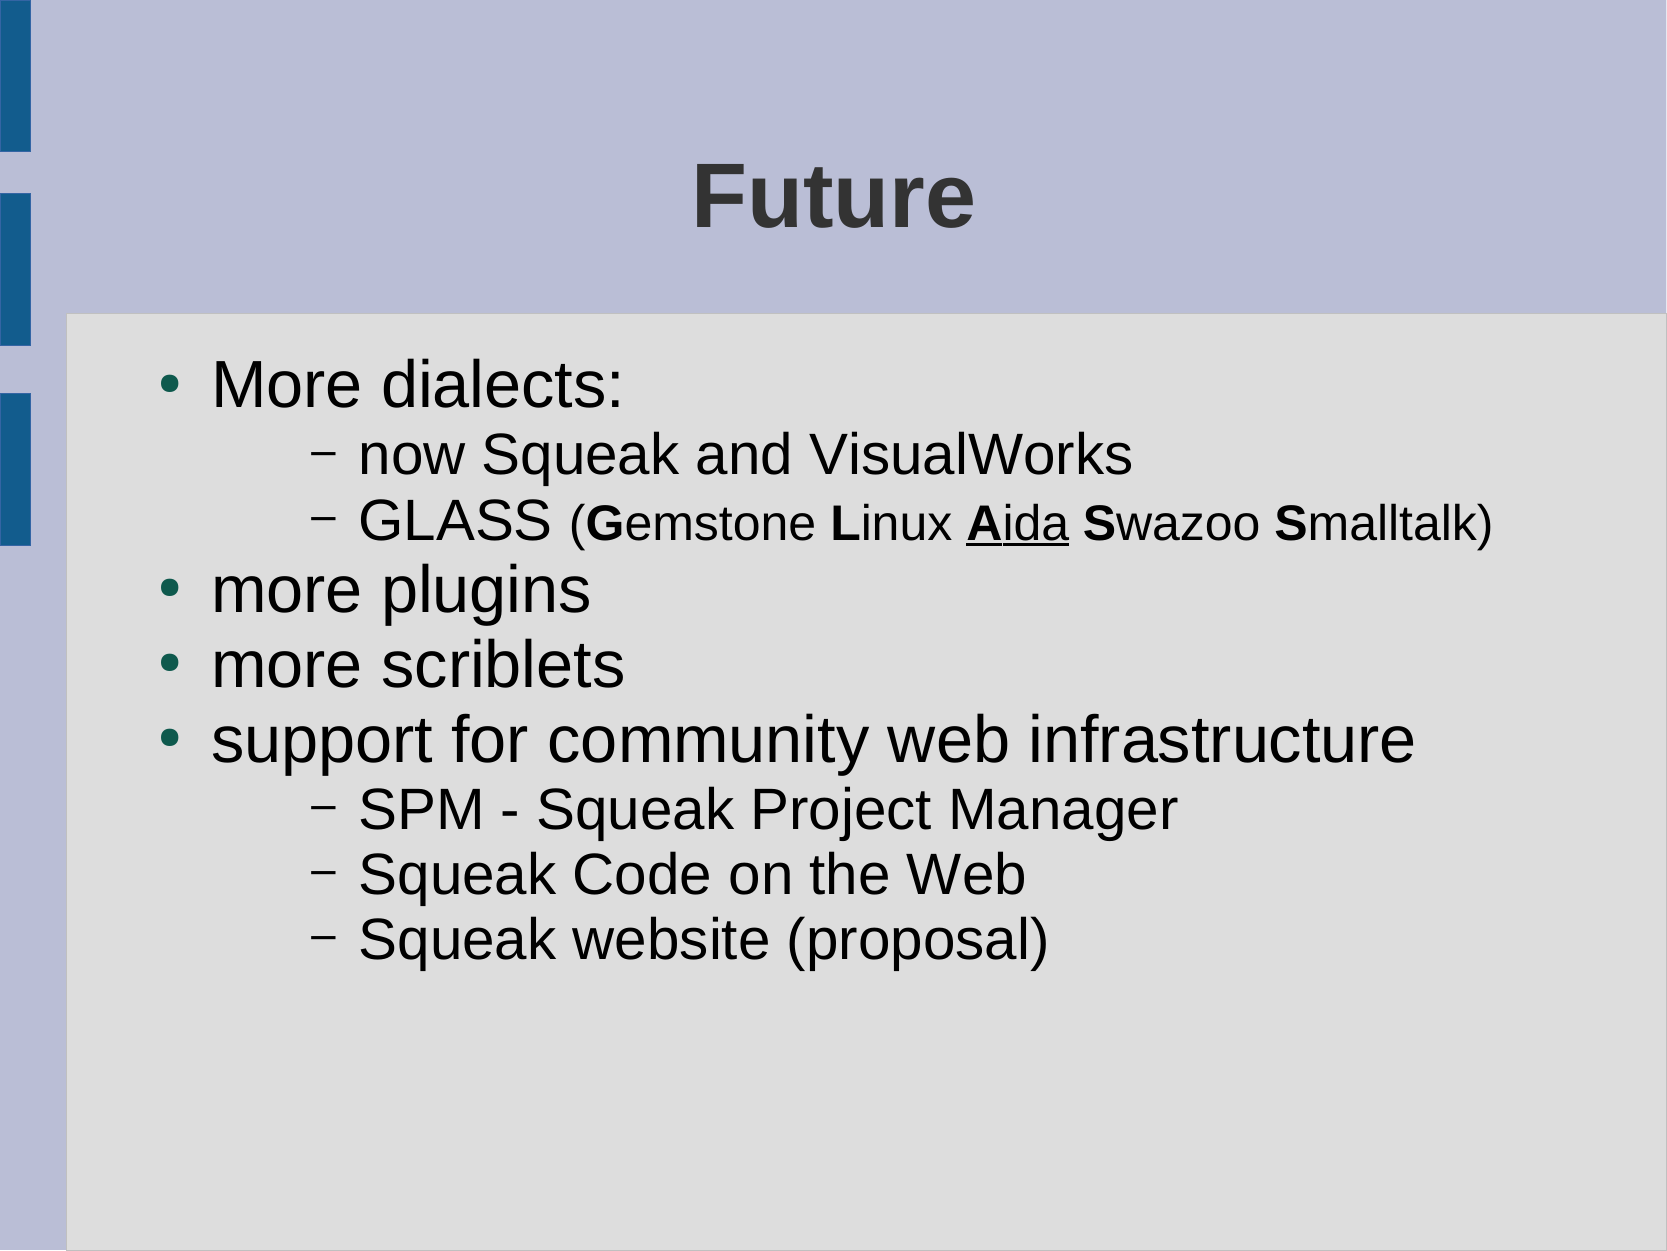

# Future
More dialects:
now Squeak and VisualWorks
GLASS (Gemstone Linux Aida Swazoo Smalltalk)
more plugins
more scriblets
support for community web infrastructure
SPM - Squeak Project Manager
Squeak Code on the Web
Squeak website (proposal)